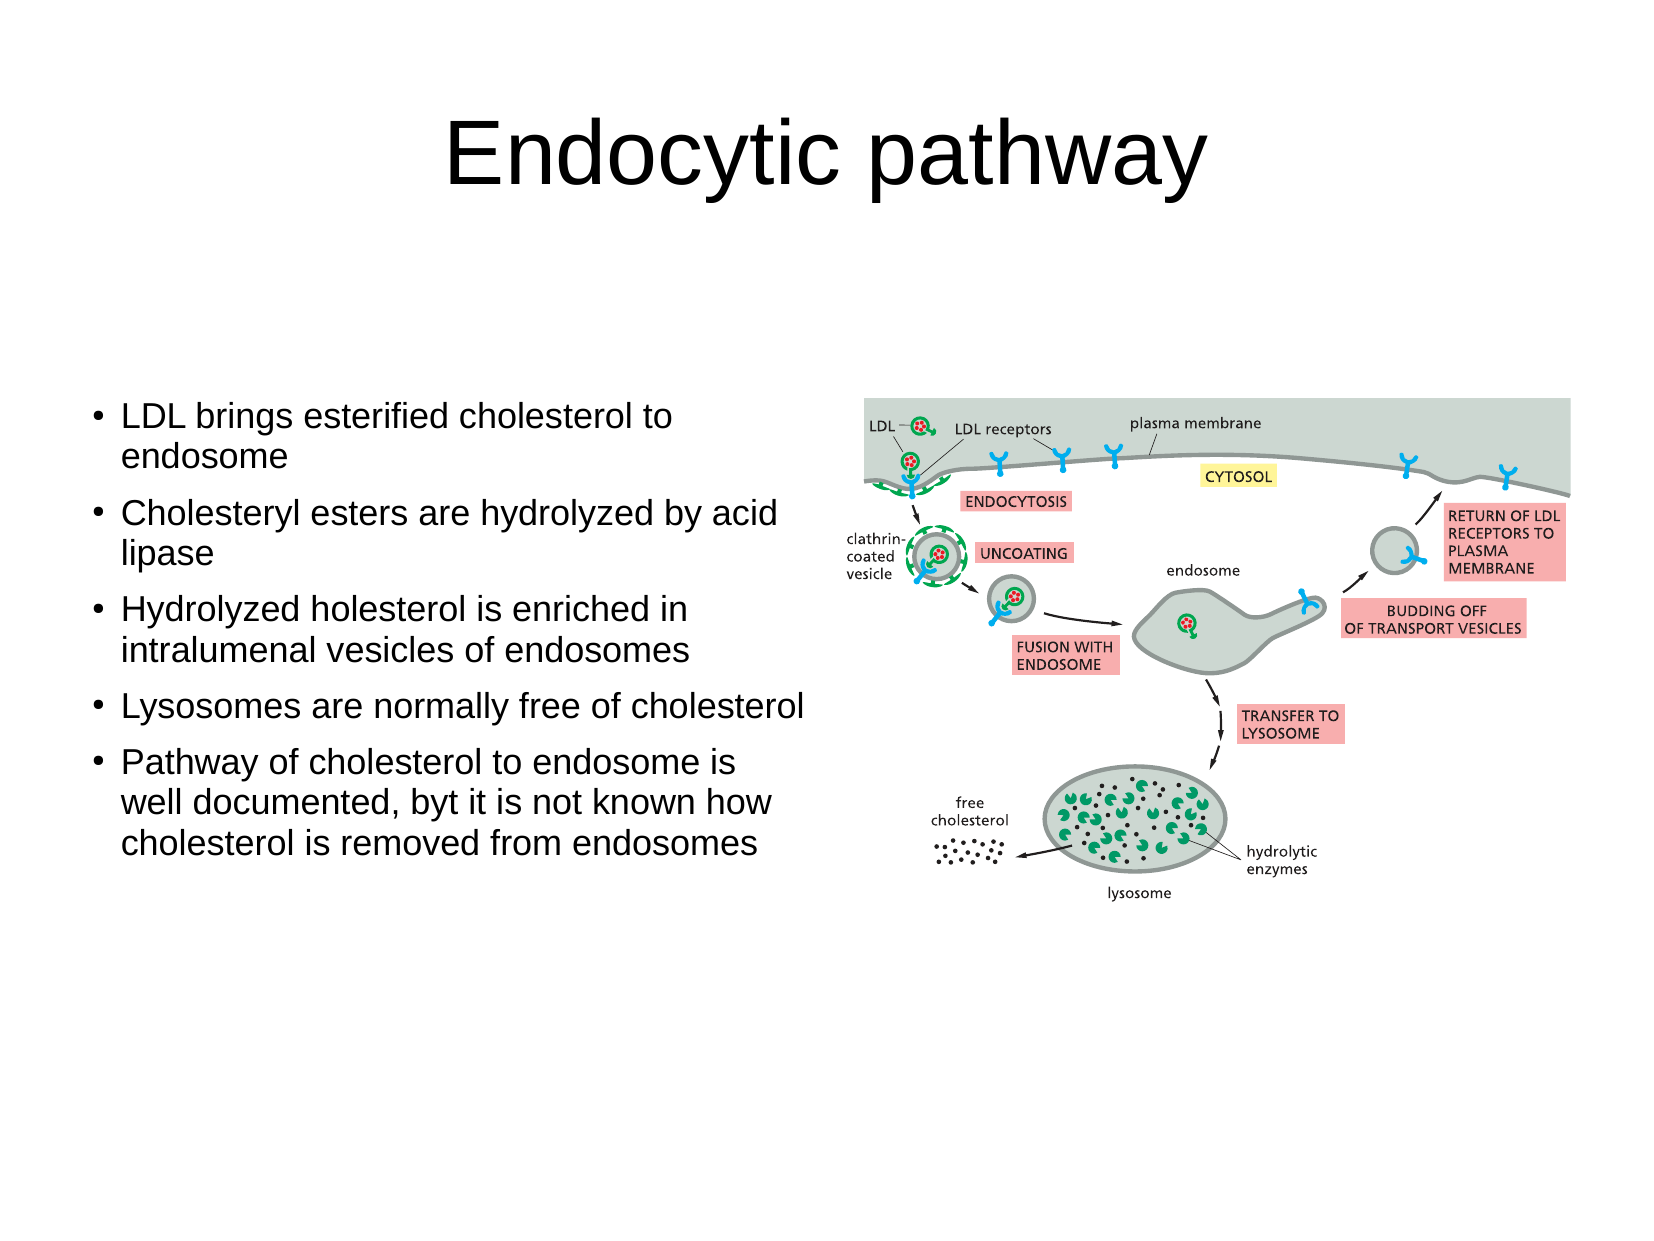

# Endocytic pathway
LDL brings esterified cholesterol to endosome
Cholesteryl esters are hydrolyzed by acid lipase
Hydrolyzed holesterol is enriched in intralumenal vesicles of endosomes
Lysosomes are normally free of cholesterol
Pathway of cholesterol to endosome is well documented, byt it is not known how cholesterol is removed from endosomes